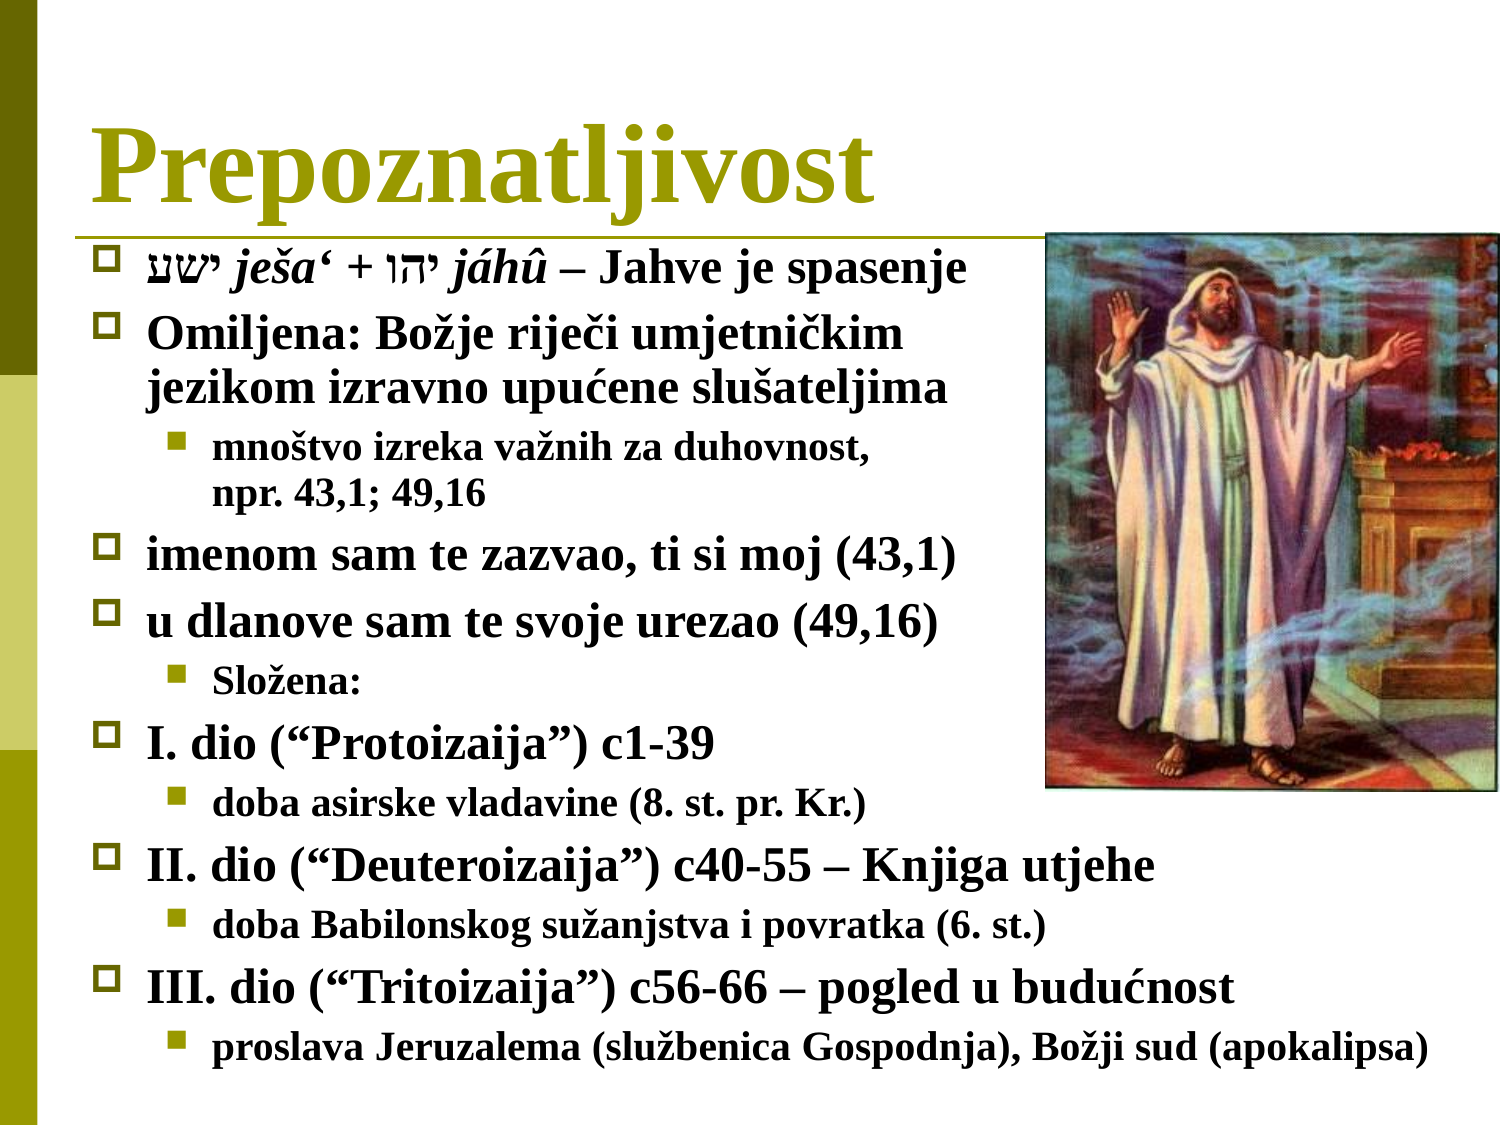

# Prepoznatljivost
ישע ješa‘ + יהו jáhû – Jahve je spasenje
Omiljena: Božje riječi umjetničkim
jezikom izravno upućene slušateljima
mnoštvo izreka važnih za duhovnost,
npr. 43,1; 49,16
imenom sam te zazvao, ti si moj (43,1)
u dlanove sam te svoje urezao (49,16)
Složena:
I. dio (“Protoizaija”) c1-39
doba asirske vladavine (8. st. pr. Kr.)
II. dio (“Deuteroizaija”) c40-55 – Knjiga utjehe
doba Babilonskog sužanjstva i povratka (6. st.)
III. dio (“Tritoizaija”) c56-66 – pogled u budućnost
proslava Jeruzalema (službenica Gospodnja), Božji sud (apokalipsa)